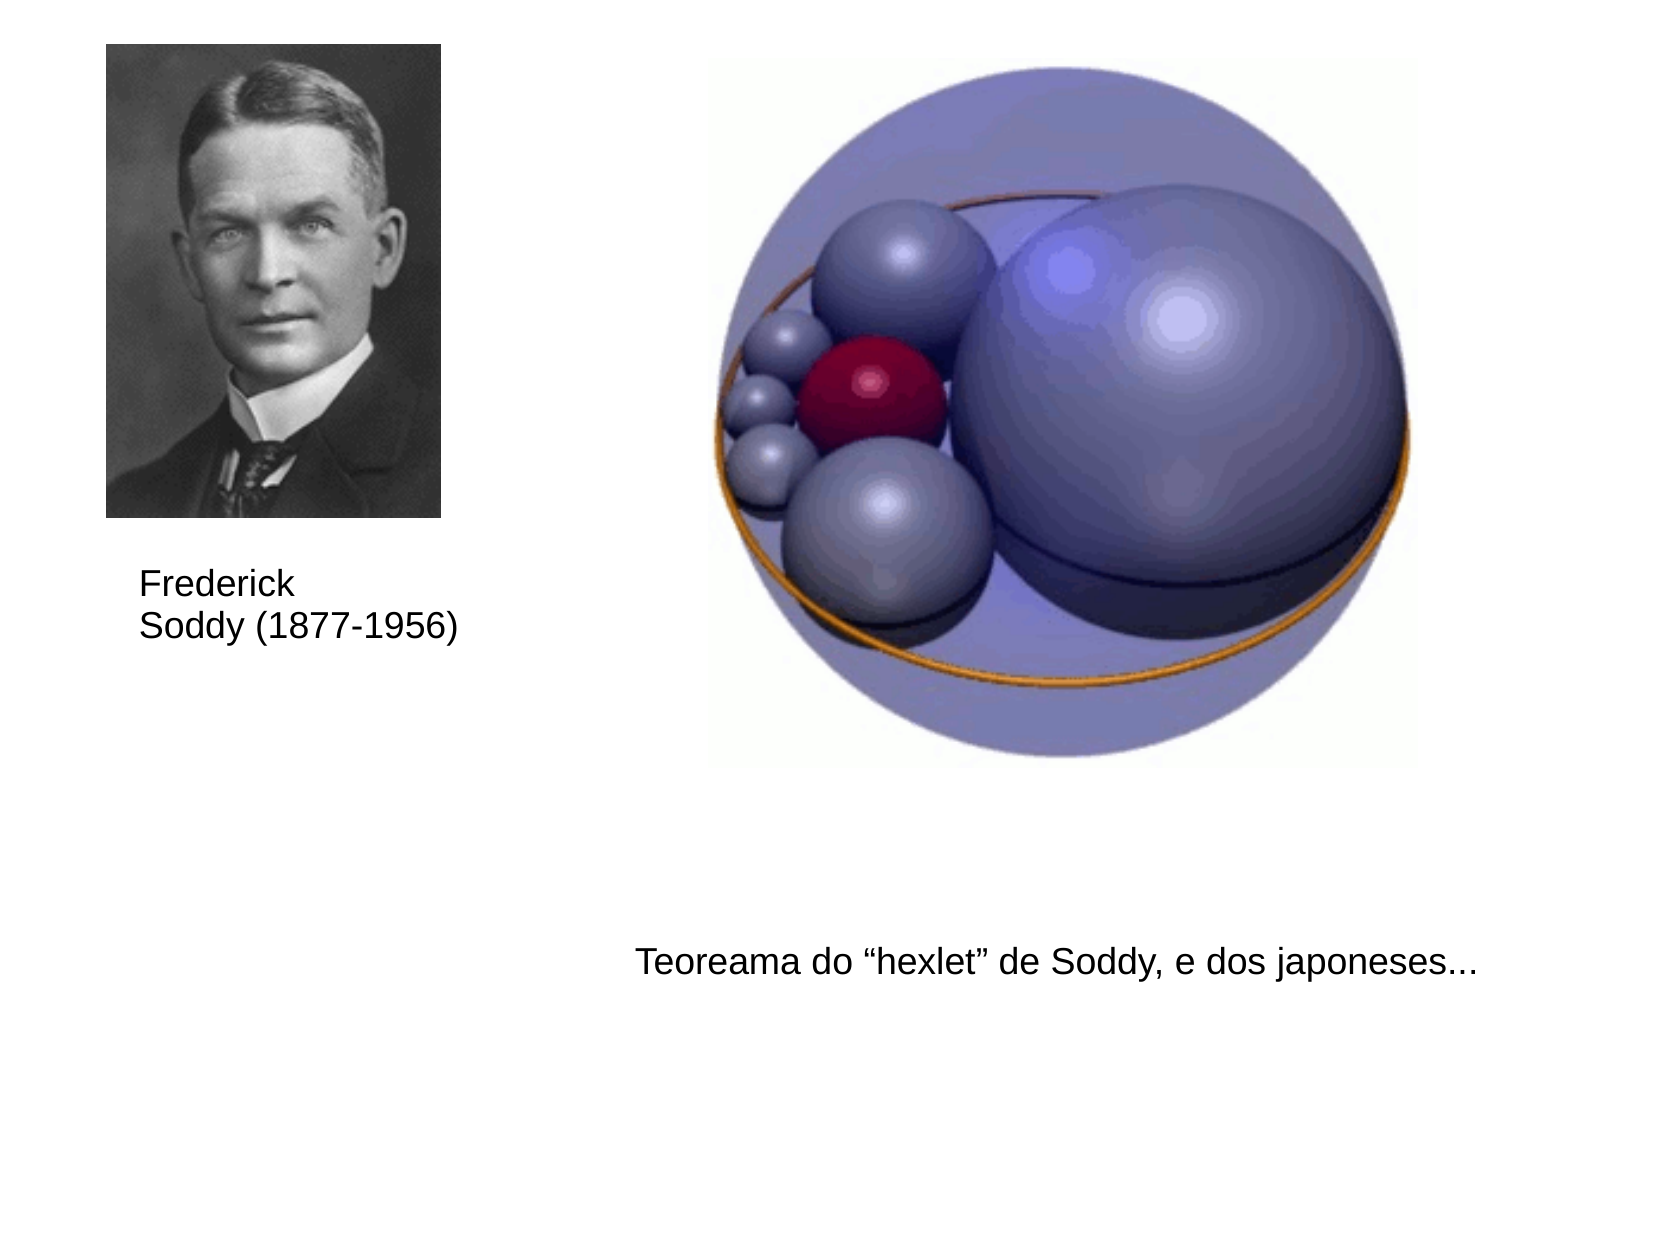

Frederick
Soddy (1877-1956)
Teoreama do “hexlet” de Soddy, e dos japoneses...